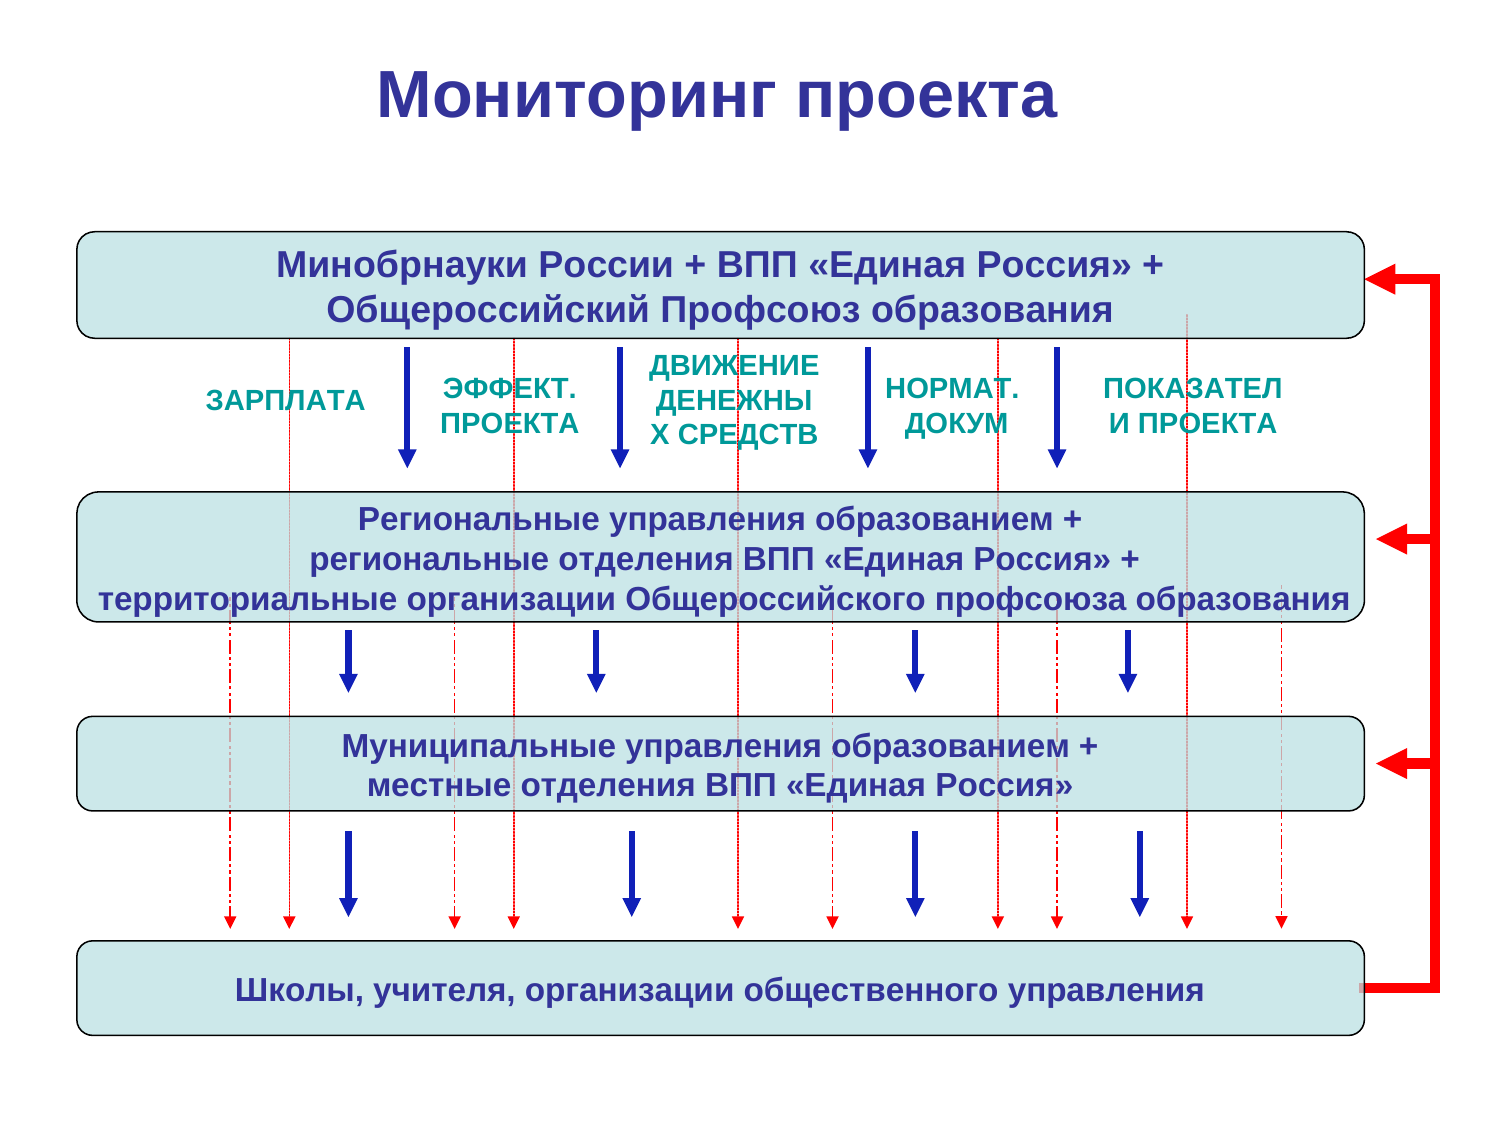

Мониторинг проекта
Минобрнауки России + ВПП «Единая Россия» +
Общероссийский Профсоюз образования
ПОКАЗАТЕЛИ ПРОЕКТА
ДВИЖЕНИЕ ДЕНЕЖНЫХ СРЕДСТВ
ЗАРПЛАТА
ЭФФЕКТ. ПРОЕКТА
НОРМАТ. ДОКУМ
Региональные управления образованием +
региональные отделения ВПП «Единая Россия» +
территориальные организации Общероссийского профсоюза образования
Муниципальные управления образованием +
местные отделения ВПП «Единая Россия»
Школы, учителя, организации общественного управления